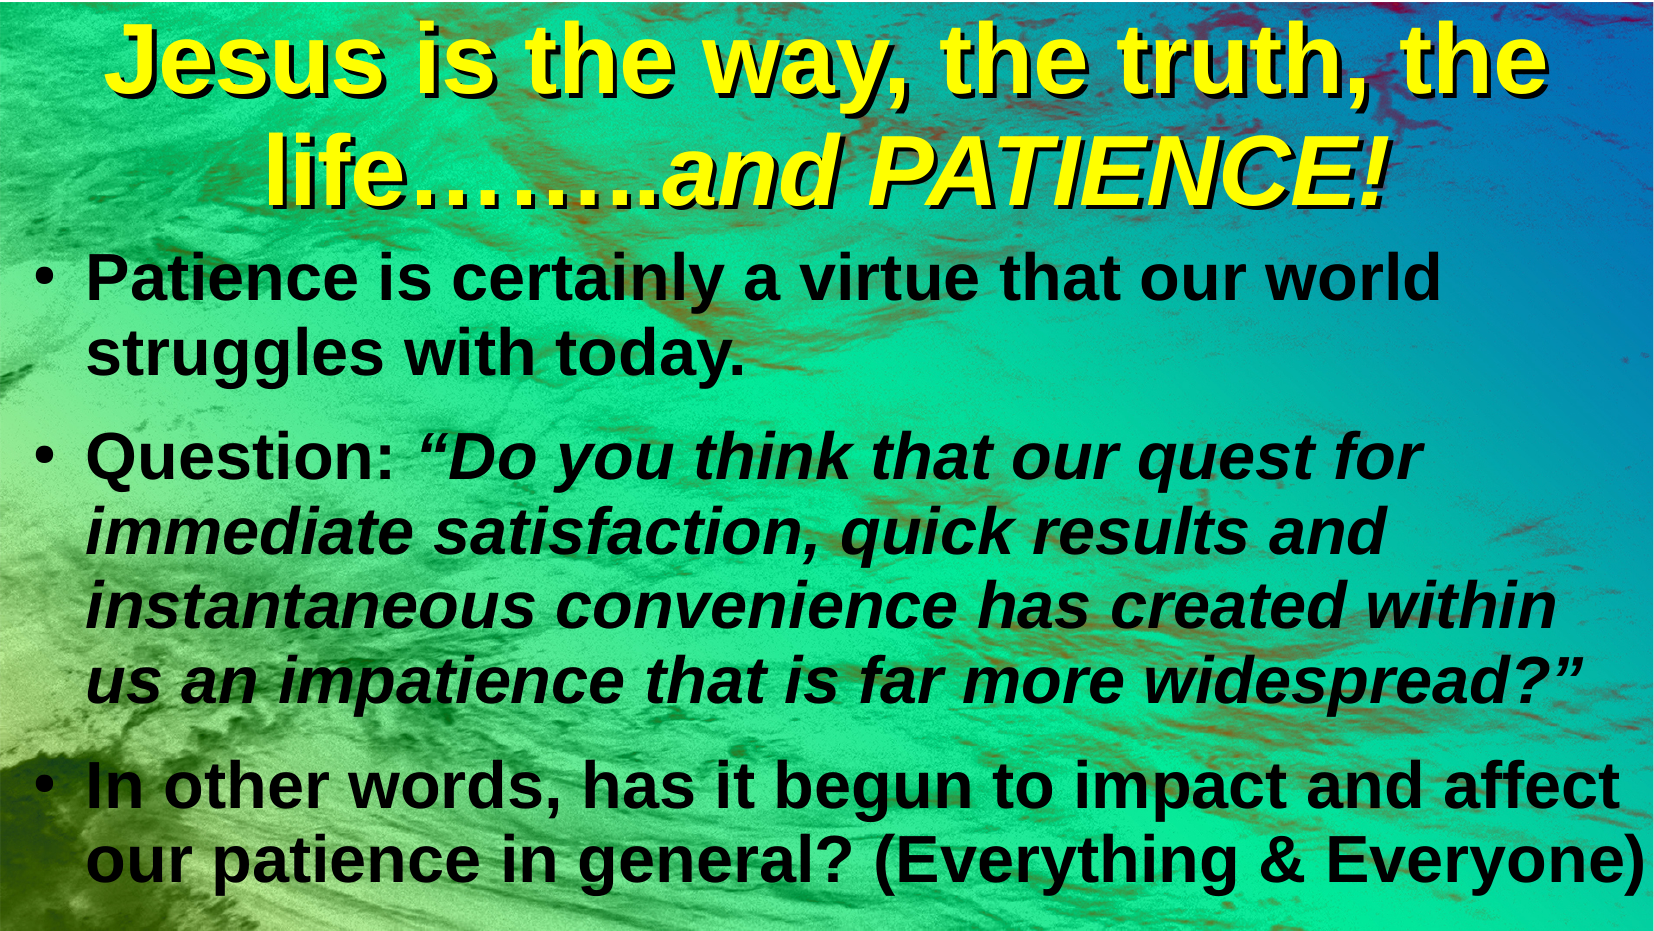

# Jesus is the way, the truth, the life……..and PATIENCE!
Patience is certainly a virtue that our world struggles with today.
Question: “Do you think that our quest for immediate satisfaction, quick results and instantaneous convenience has created within us an impatience that is far more widespread?”
In other words, has it begun to impact and affect our patience in general? (Everything & Everyone)